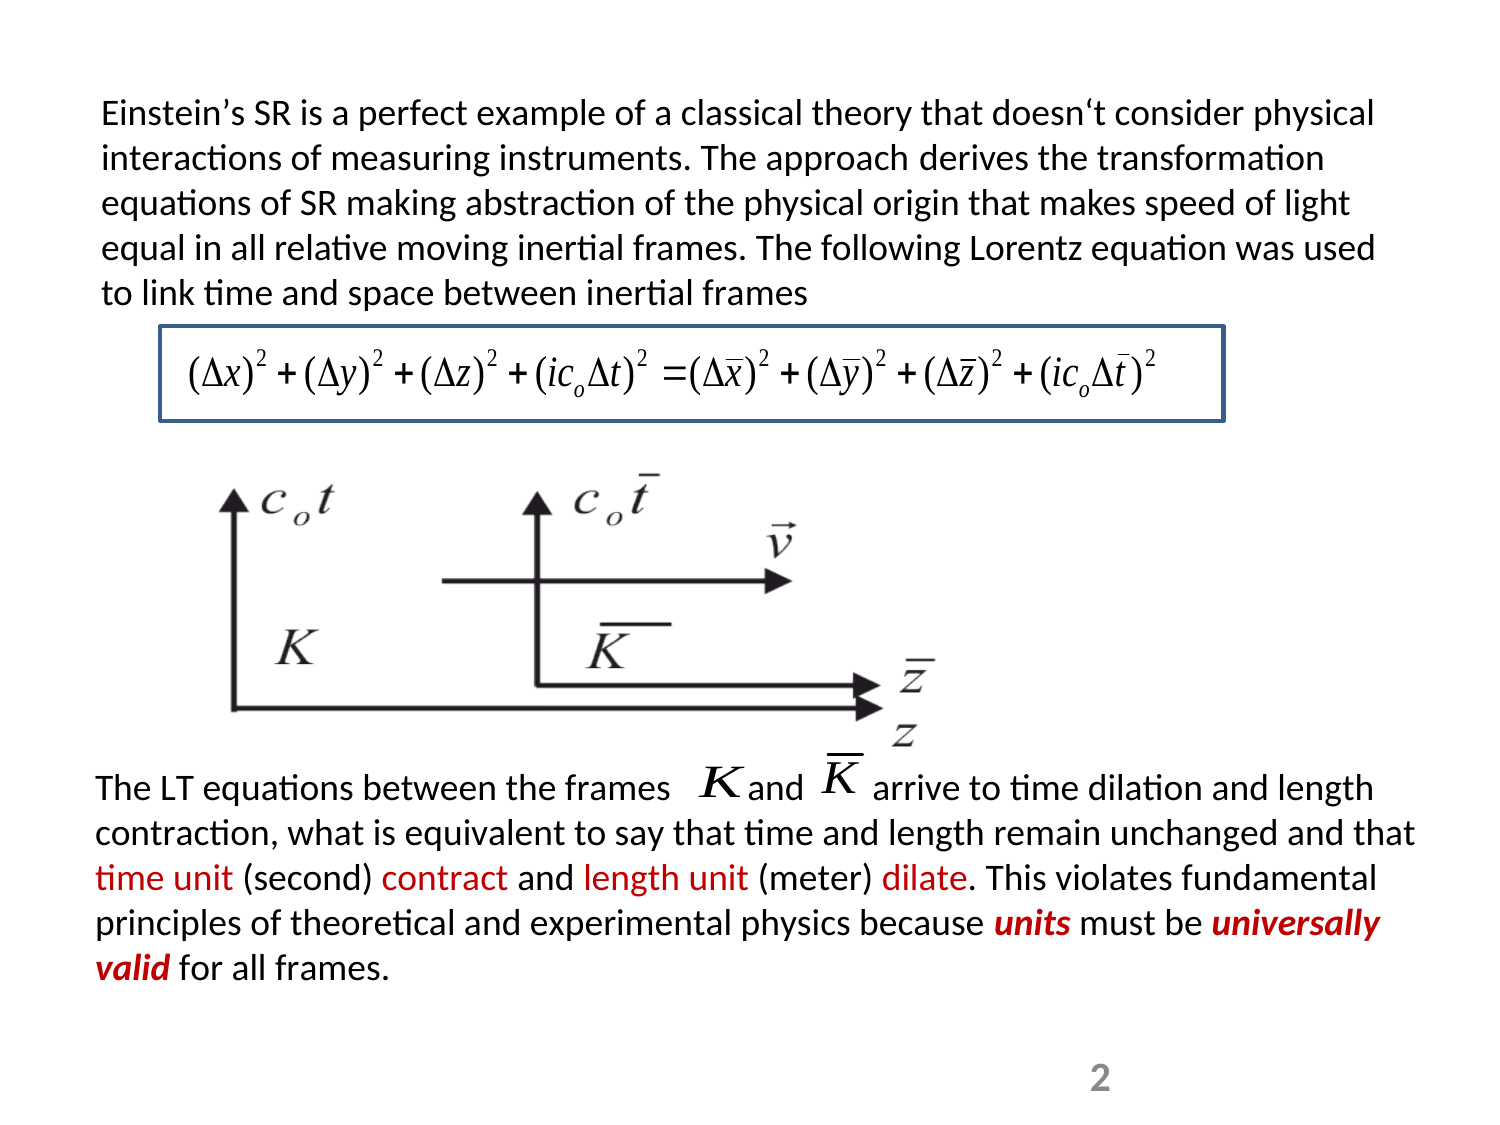

Einstein’s SR is a perfect example of a classical theory that doesn‘t consider physical
interactions of measuring instruments. The approach derives the transformation
equations of SR making abstraction of the physical origin that makes speed of light
equal in all relative moving inertial frames. The following Lorentz equation was used
to link time and space between inertial frames
v
The LT equations between the frames and arrive to time dilation and length
contraction, what is equivalent to say that time and length remain unchanged and that
time unit (second) contract and length unit (meter) dilate. This violates fundamental
principles of theoretical and experimental physics because units must be universally
valid for all frames.